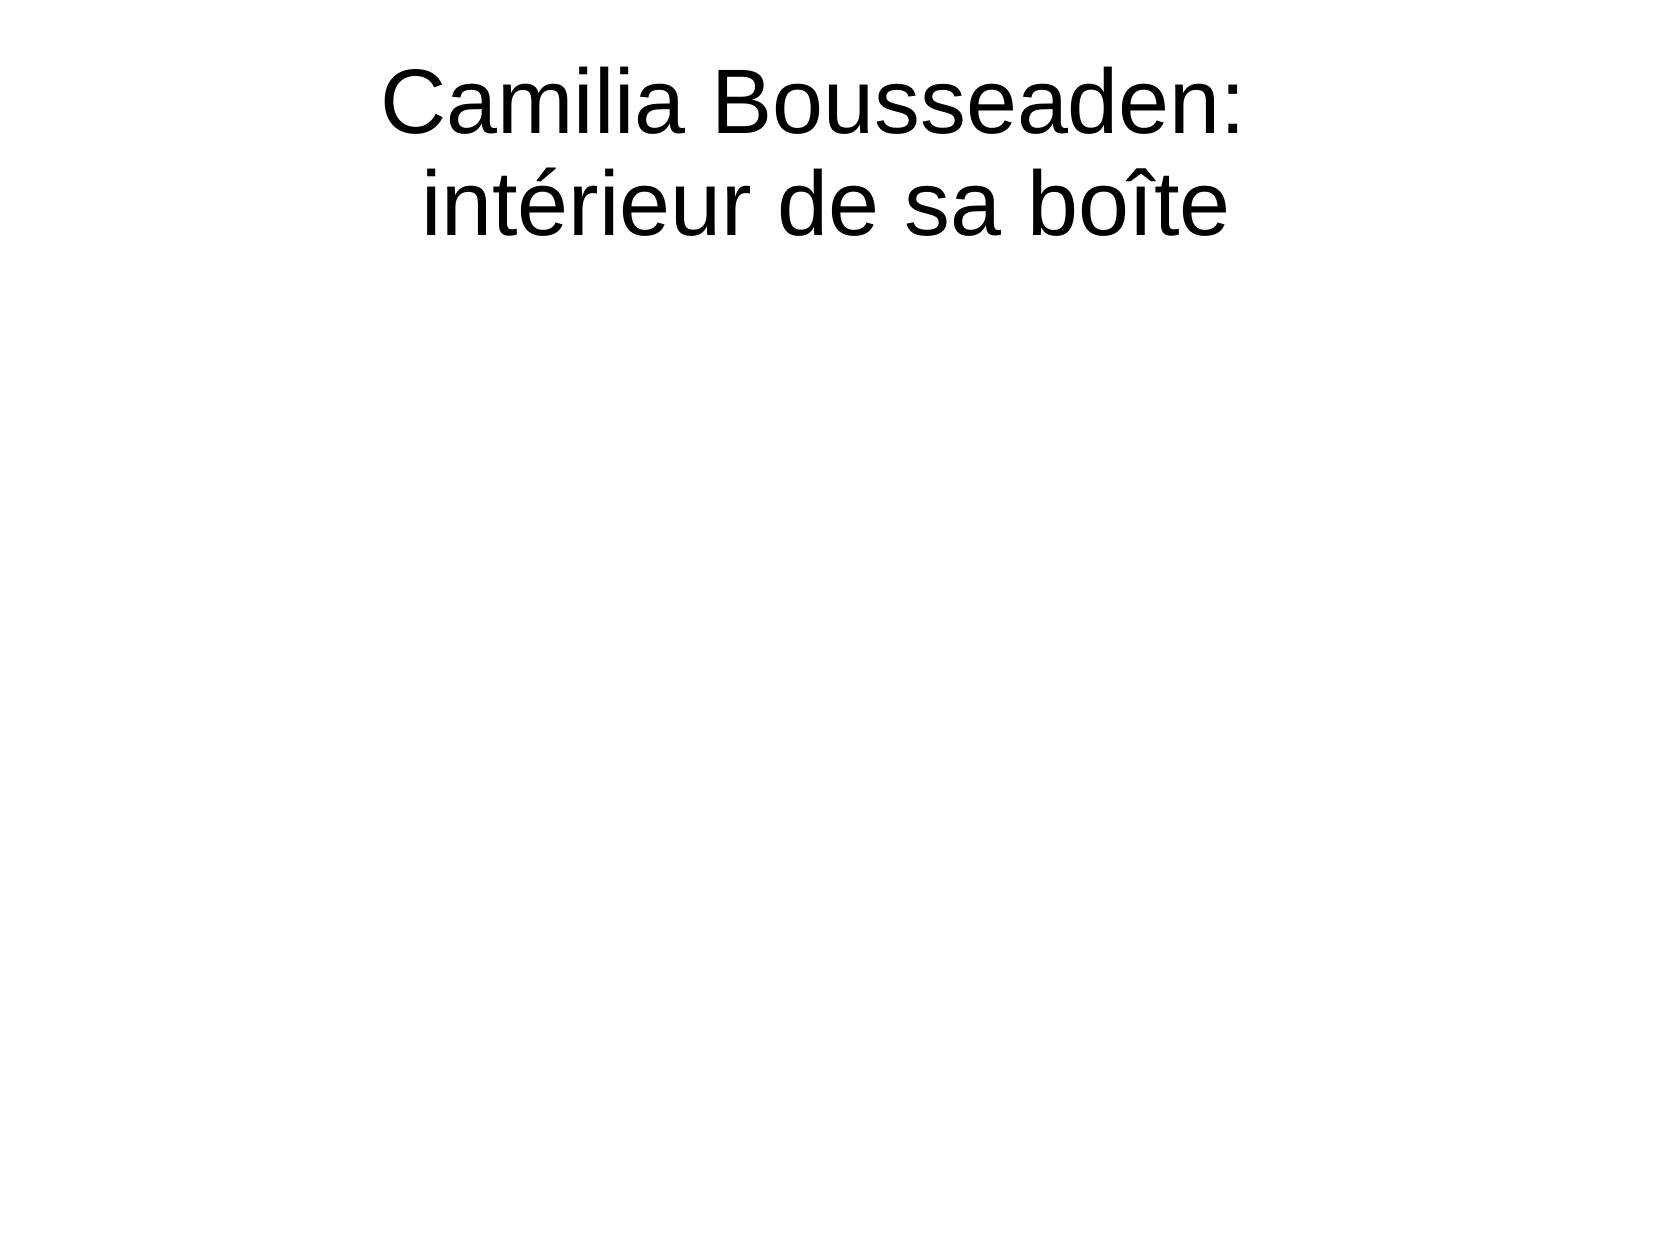

# Camilia Bousseaden: intérieur de sa boîte